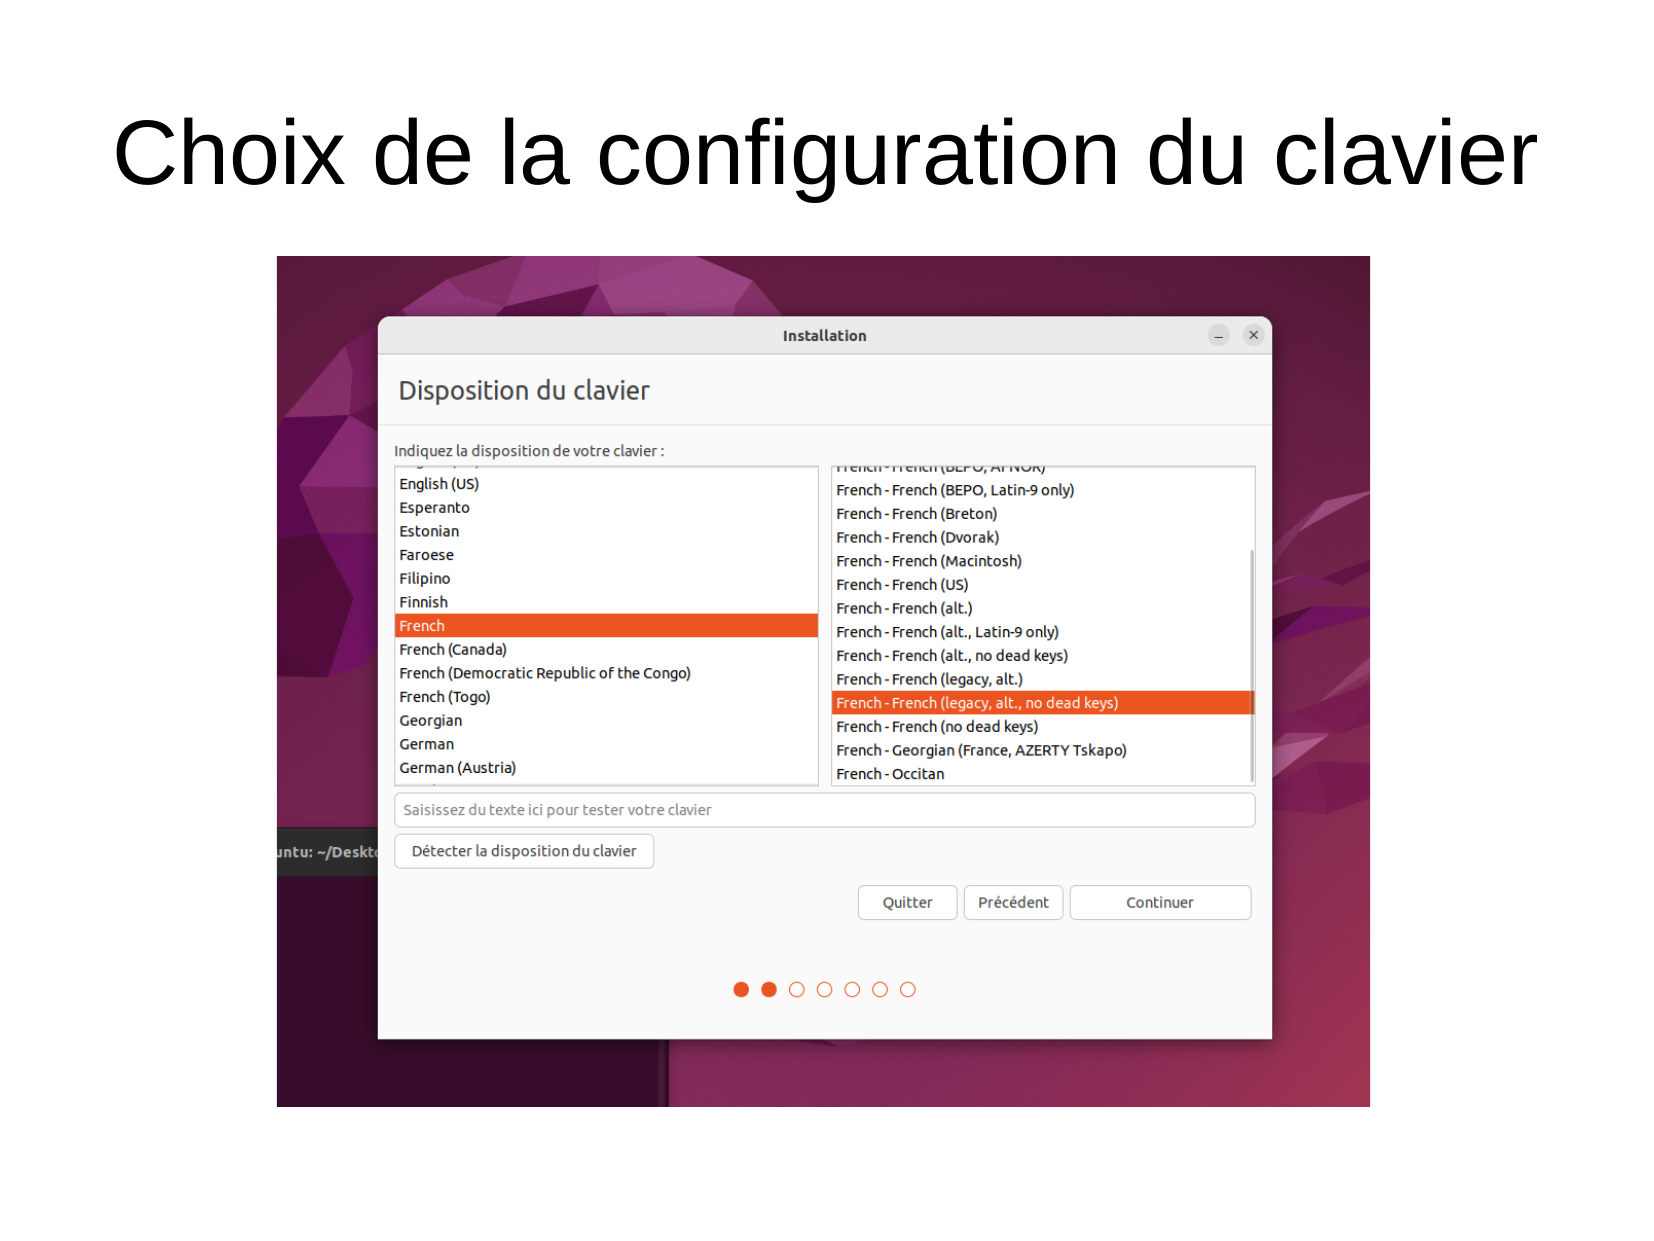

# Choix de la configuration du clavier